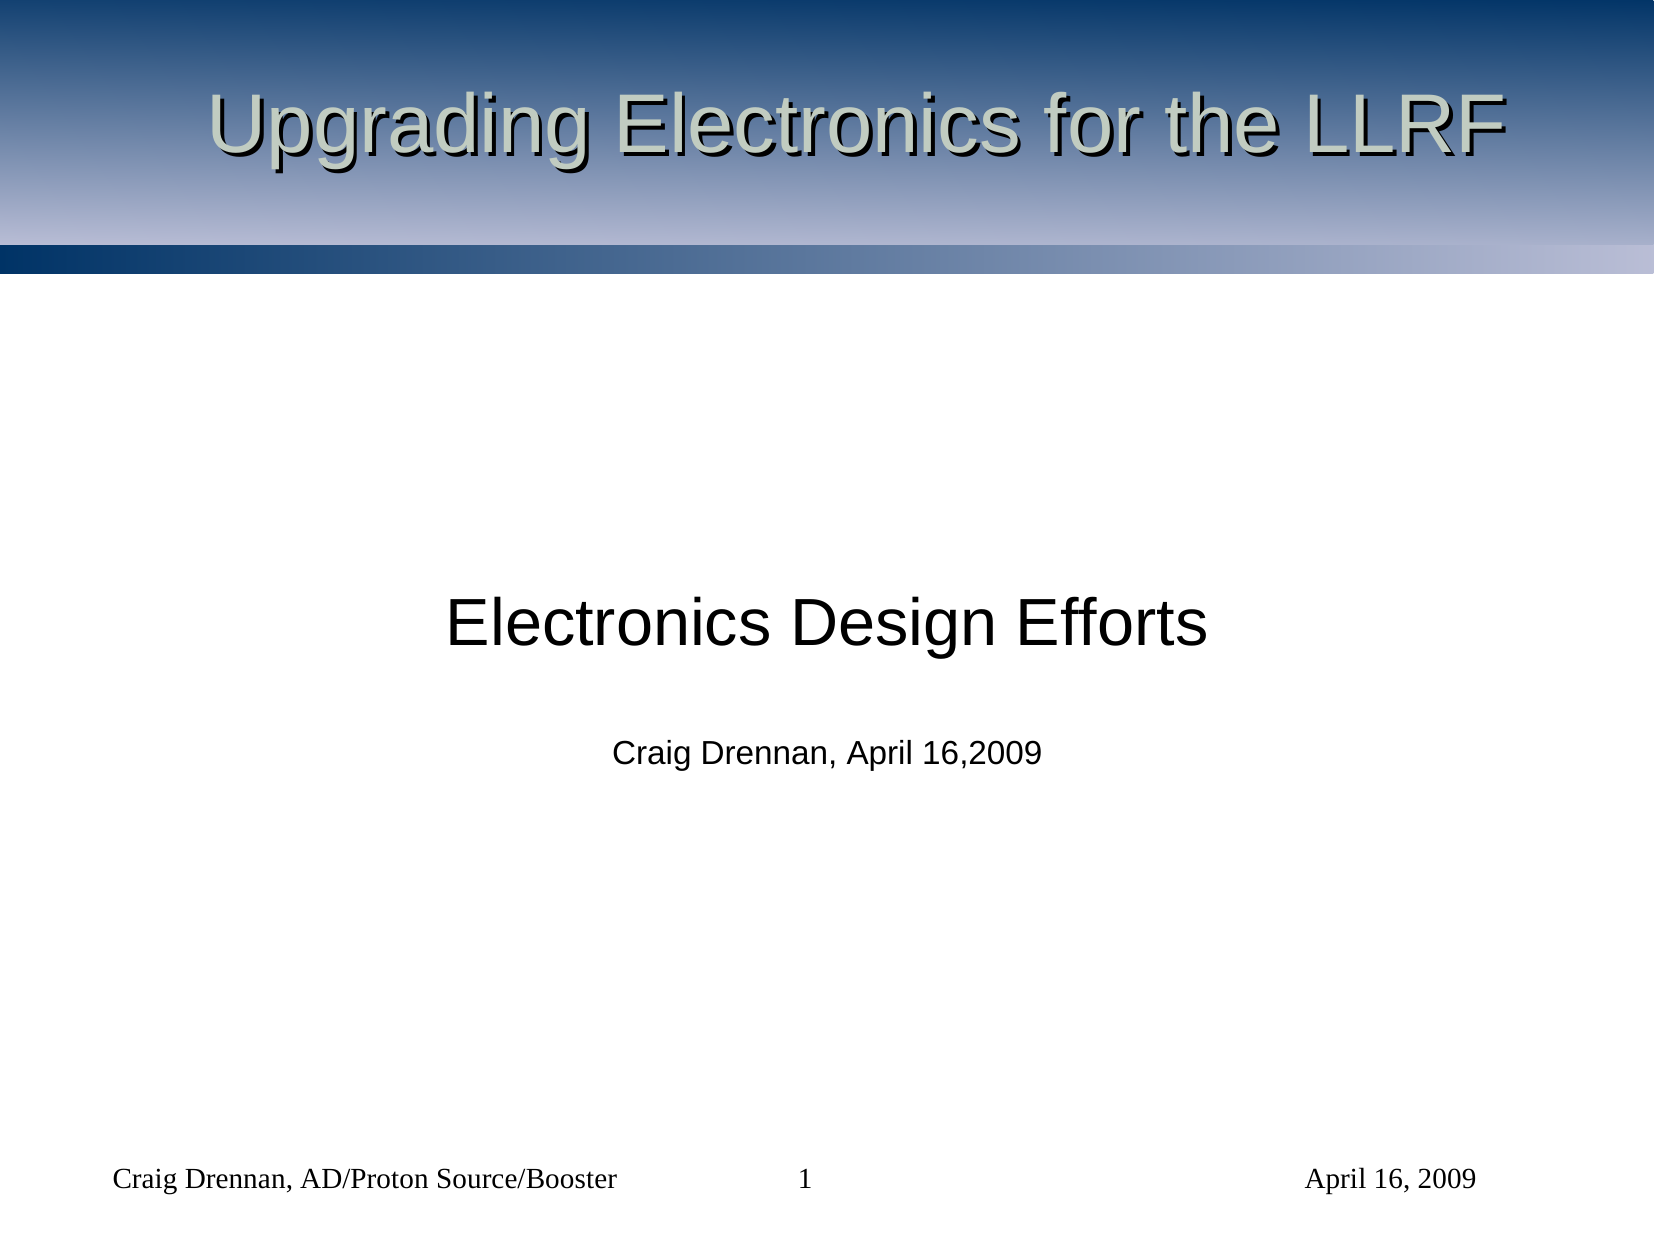

# Upgrading Electronics for the LLRF
Electronics Design Efforts
Craig Drennan, April 16,2009